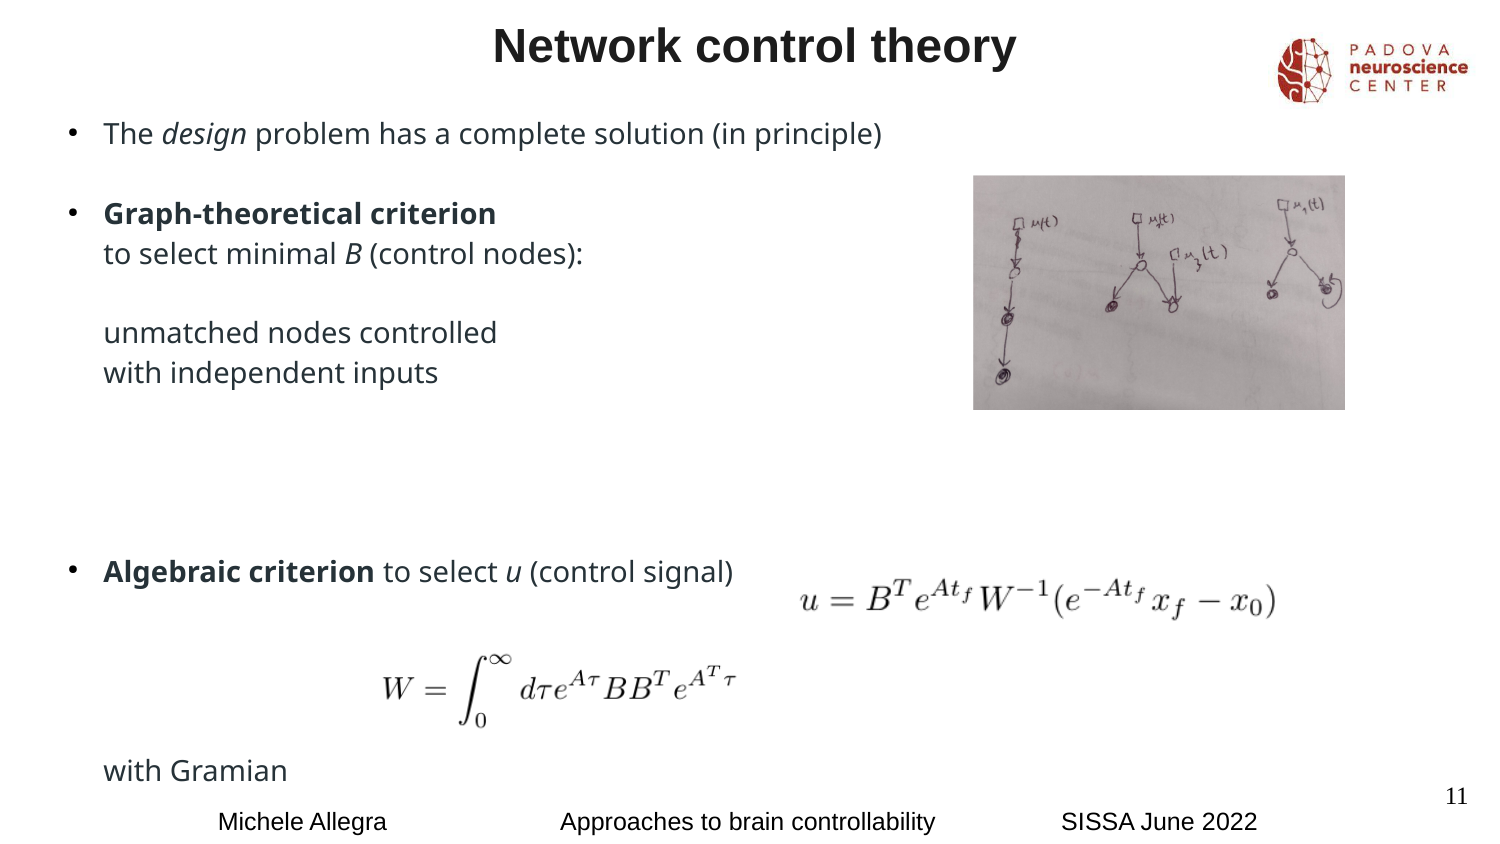

Network control theory
The design problem has a complete solution (in principle)
Graph-theoretical criterion
to select minimal B (control nodes):
unmatched nodes controlled
with independent inputs
Algebraic criterion to select u (control signal)
with Gramian
Michele Allegra Approaches to brain controllability SISSA June 2022